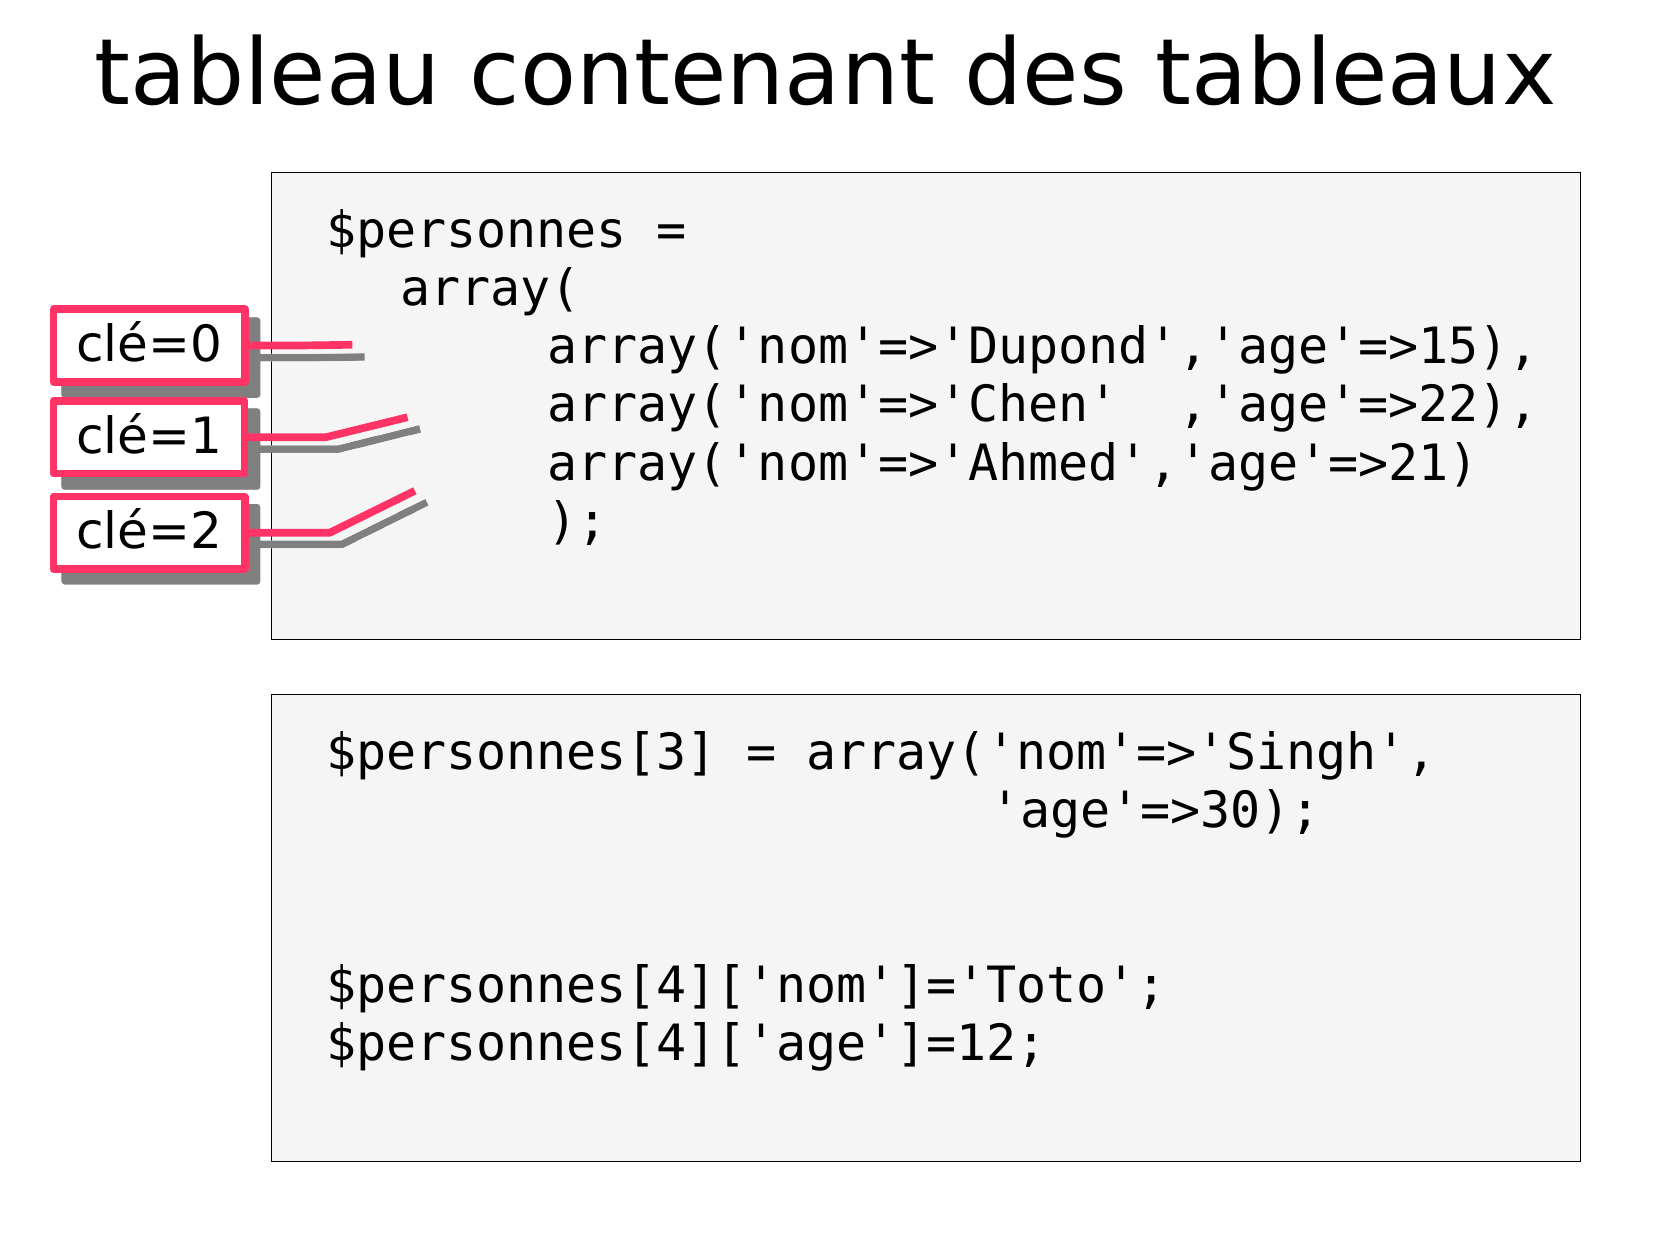

# tableau contenant des tableaux
$personnes =
	array(
 			array('nom'=>'Dupond','age'=>15),
		 	array('nom'=>'Chen' ,'age'=>22),
			array('nom'=>'Ahmed','age'=>21)
			);
$personnes[3] = array('nom'=>'Singh',
									'age'=>30);
$personnes[4]['nom']='Toto';
$personnes[4]['age']=12;